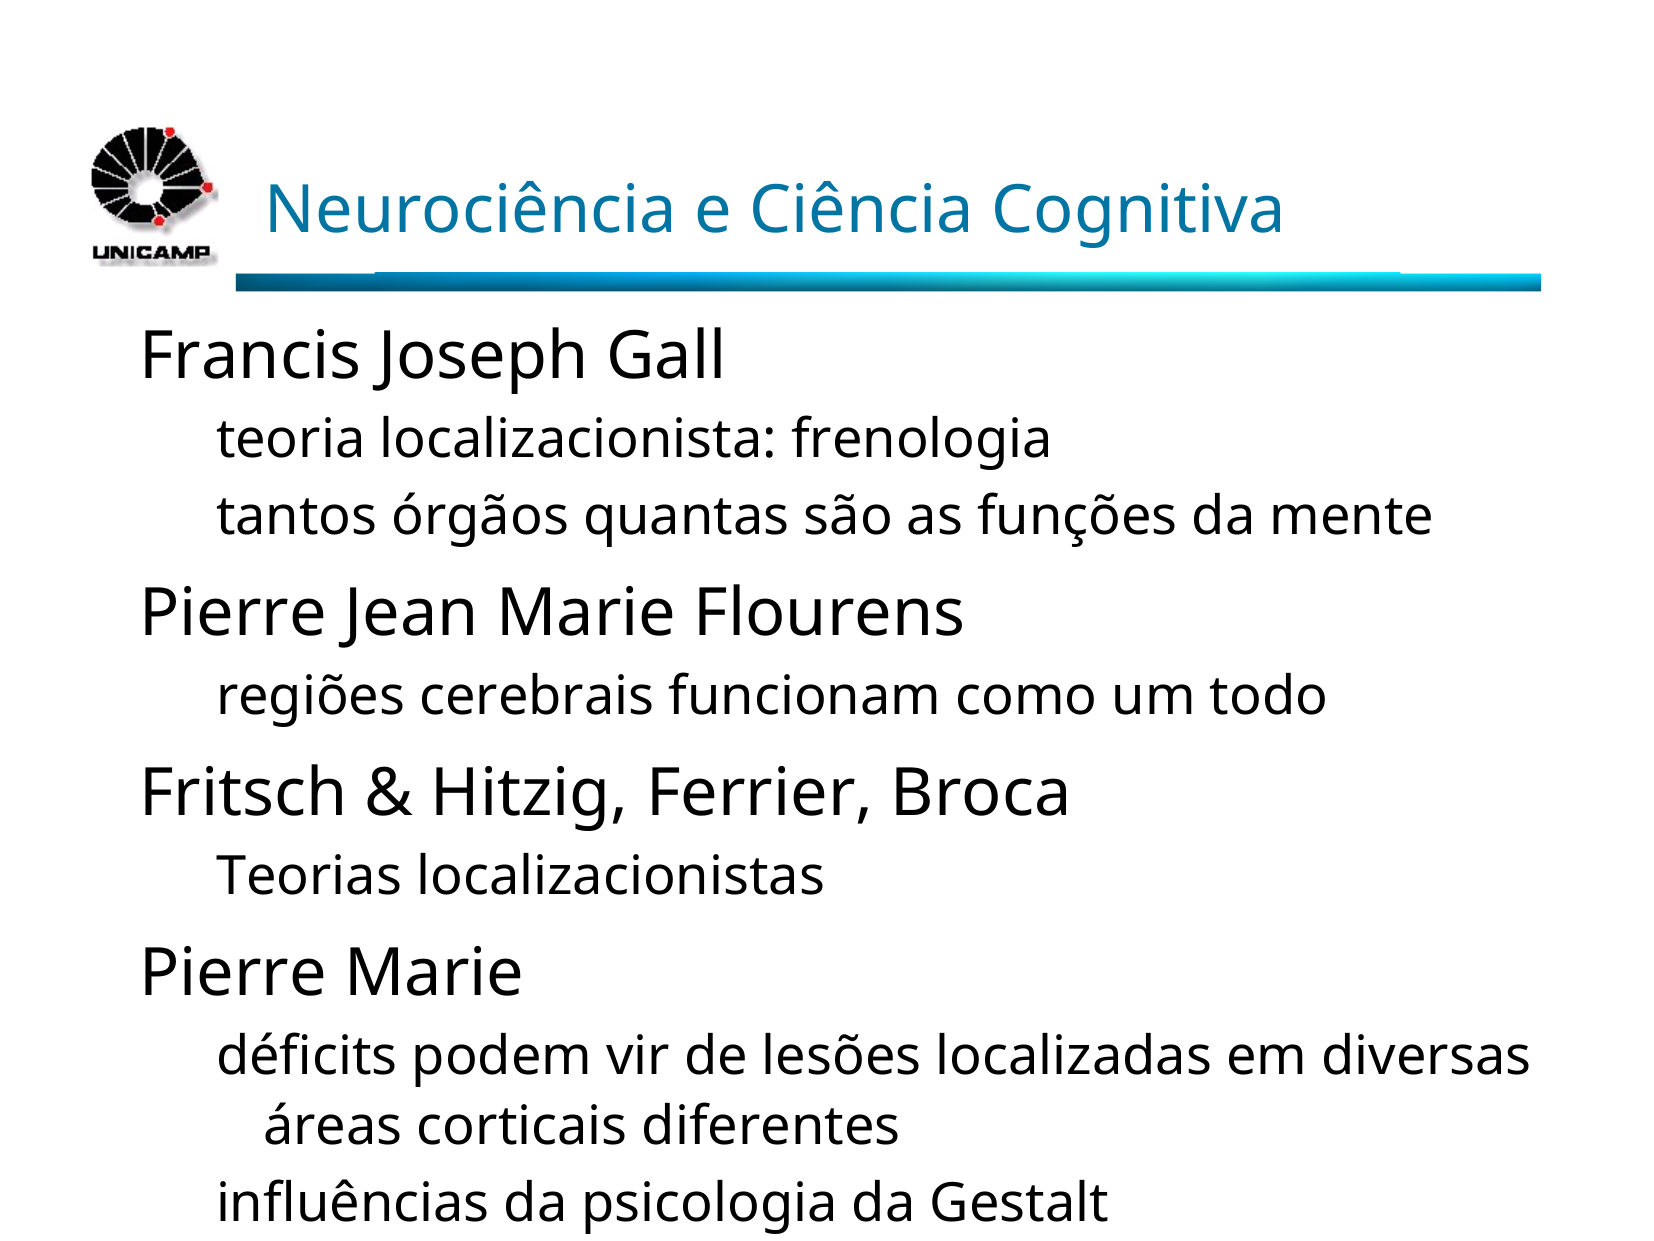

# Neurociência e Ciência Cognitiva
Francis Joseph Gall
teoria localizacionista: frenologia
tantos órgãos quantas são as funções da mente
Pierre Jean Marie Flourens
regiões cerebrais funcionam como um todo
Fritsch & Hitzig, Ferrier, Broca
Teorias localizacionistas
Pierre Marie
déficits podem vir de lesões localizadas em diversas áreas corticais diferentes
influências da psicologia da Gestalt